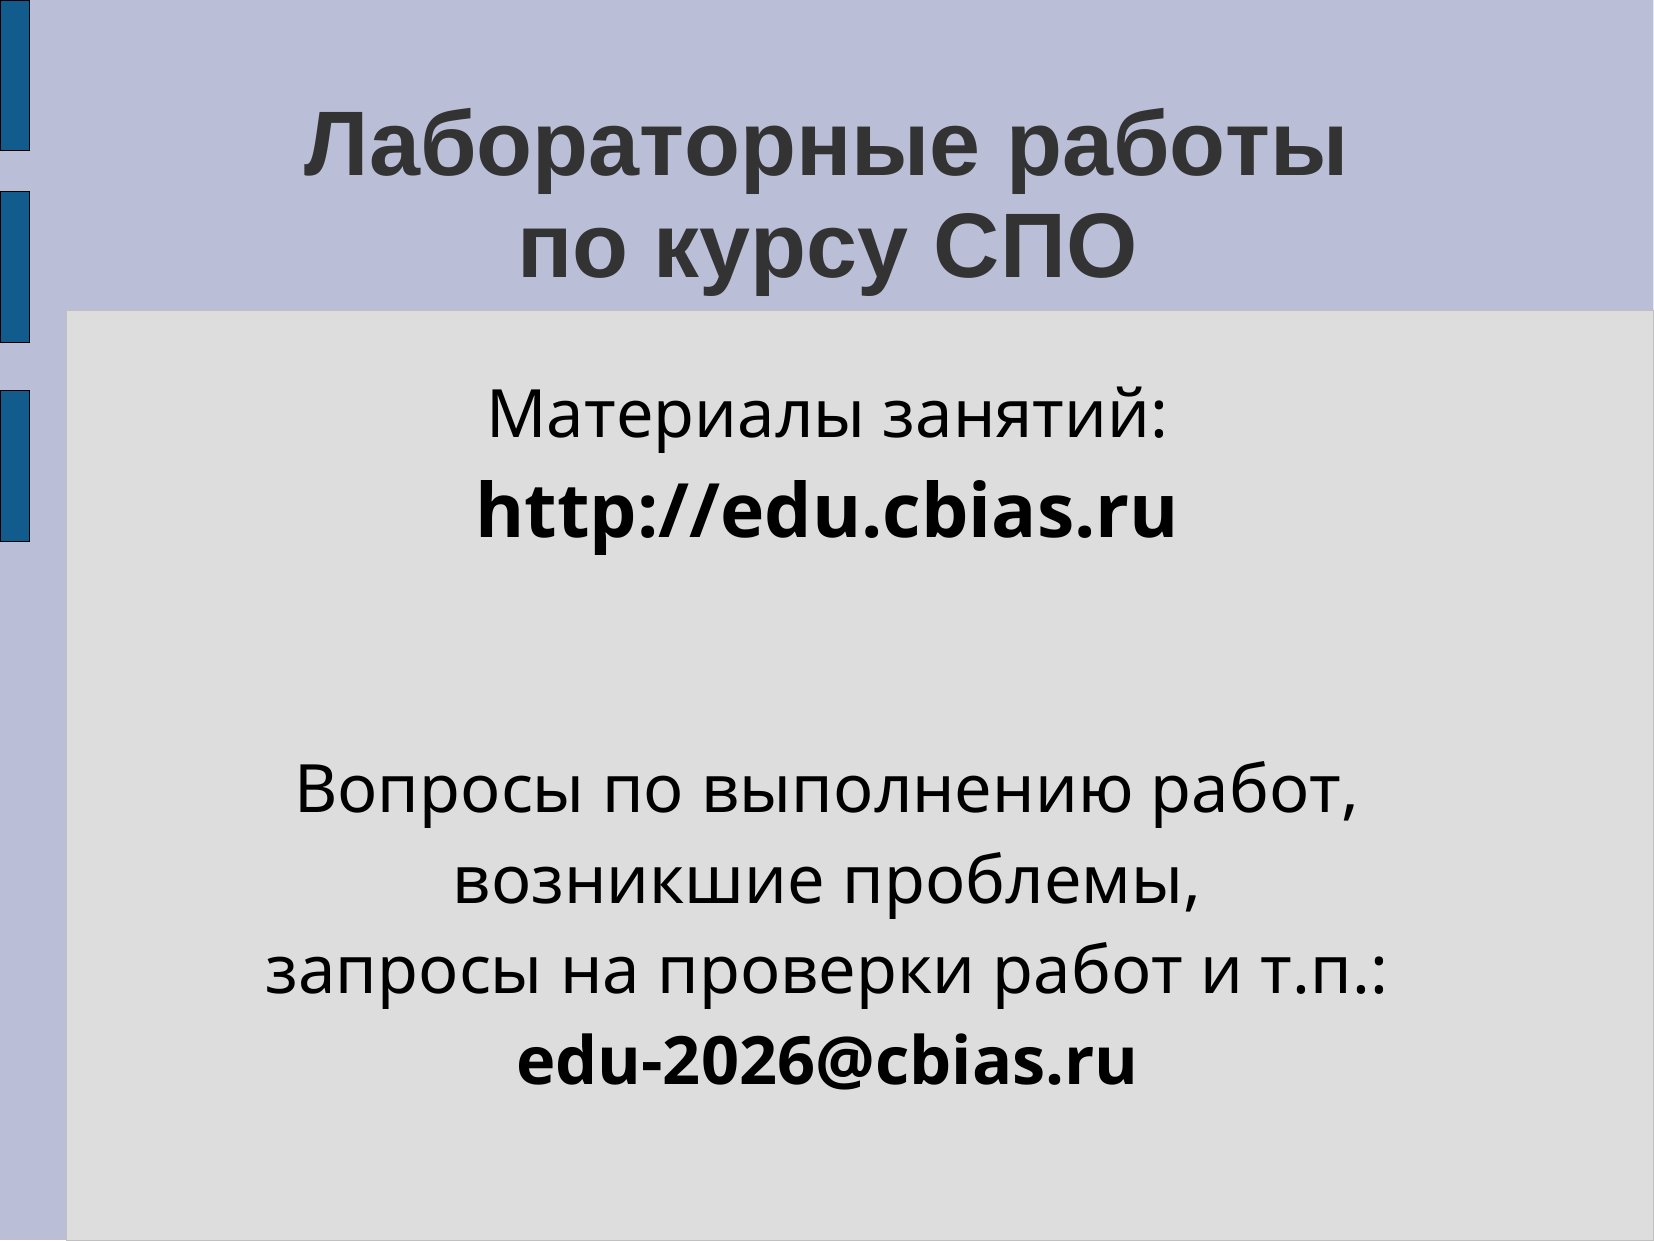

# Лабораторные работы по курсу СПО
Материалы занятий:
http://edu.cbias.ru
Вопросы по выполнению работ,
возникшие проблемы,
запросы на проверки работ и т.п.:
edu-2026@cbias.ru